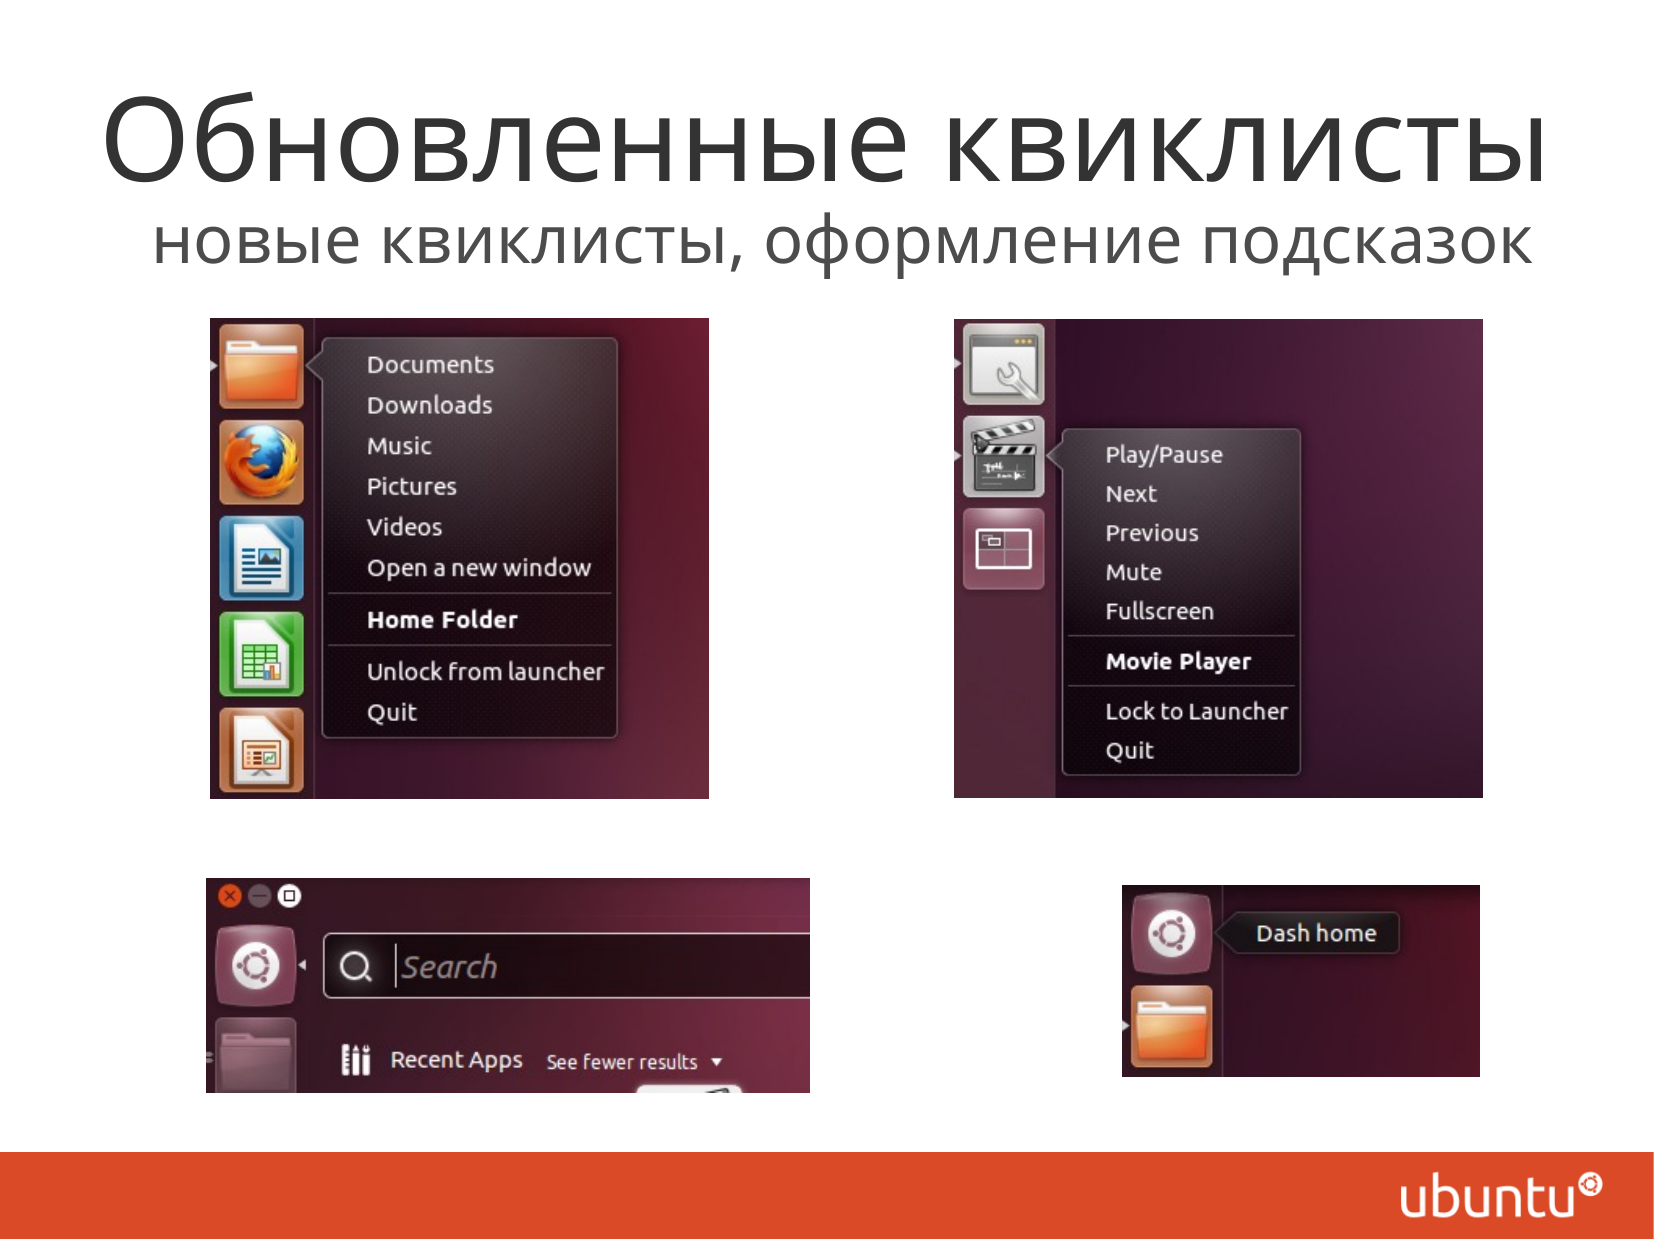

# Обновленные квиклисты новые квиклисты, оформление подсказок